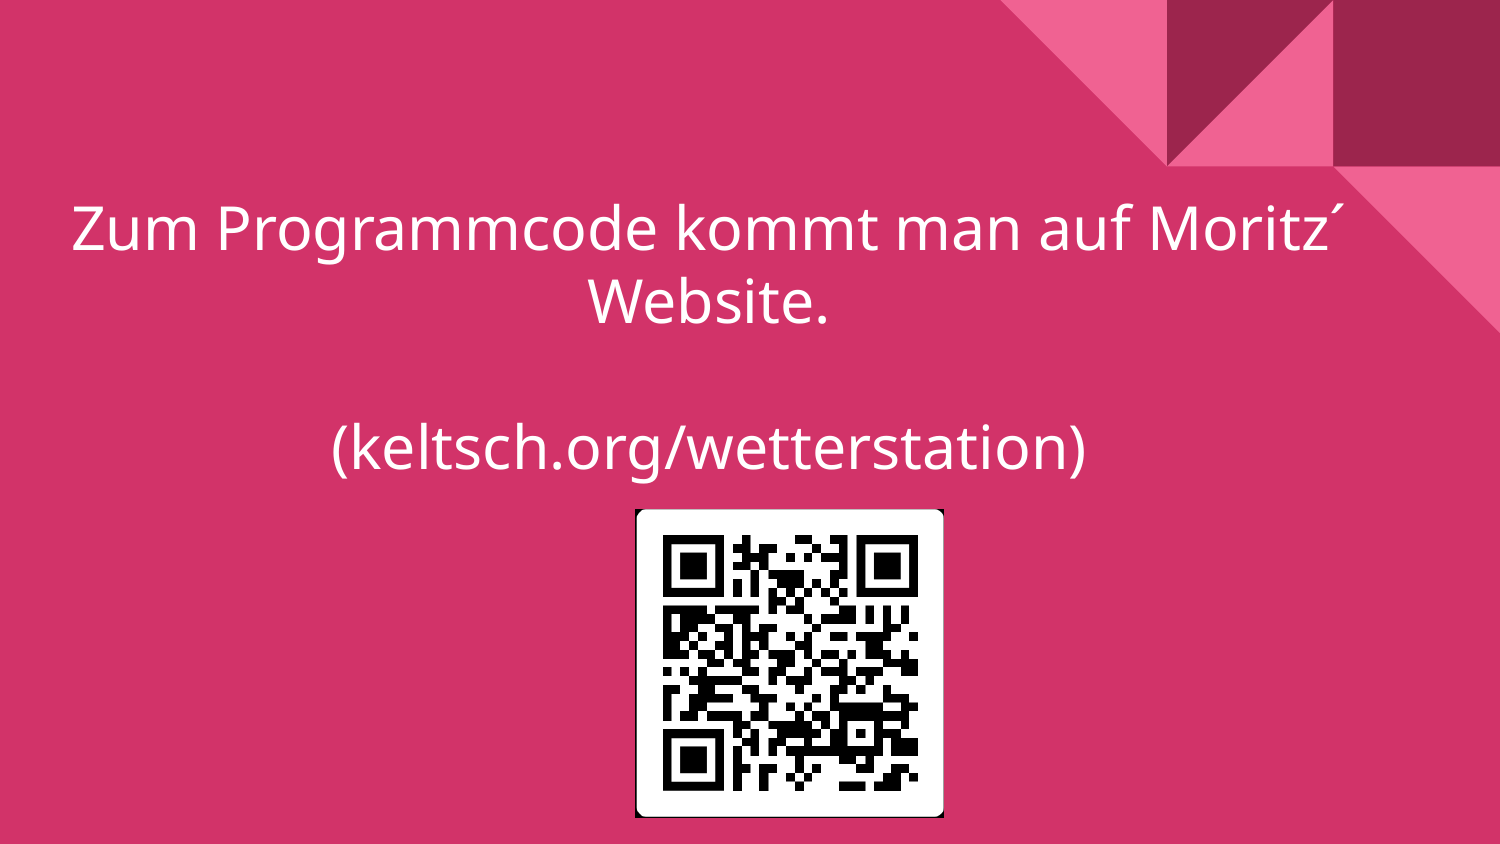

# Zum Programmcode kommt man auf Moritz´ Website. (keltsch.org/wetterstation)